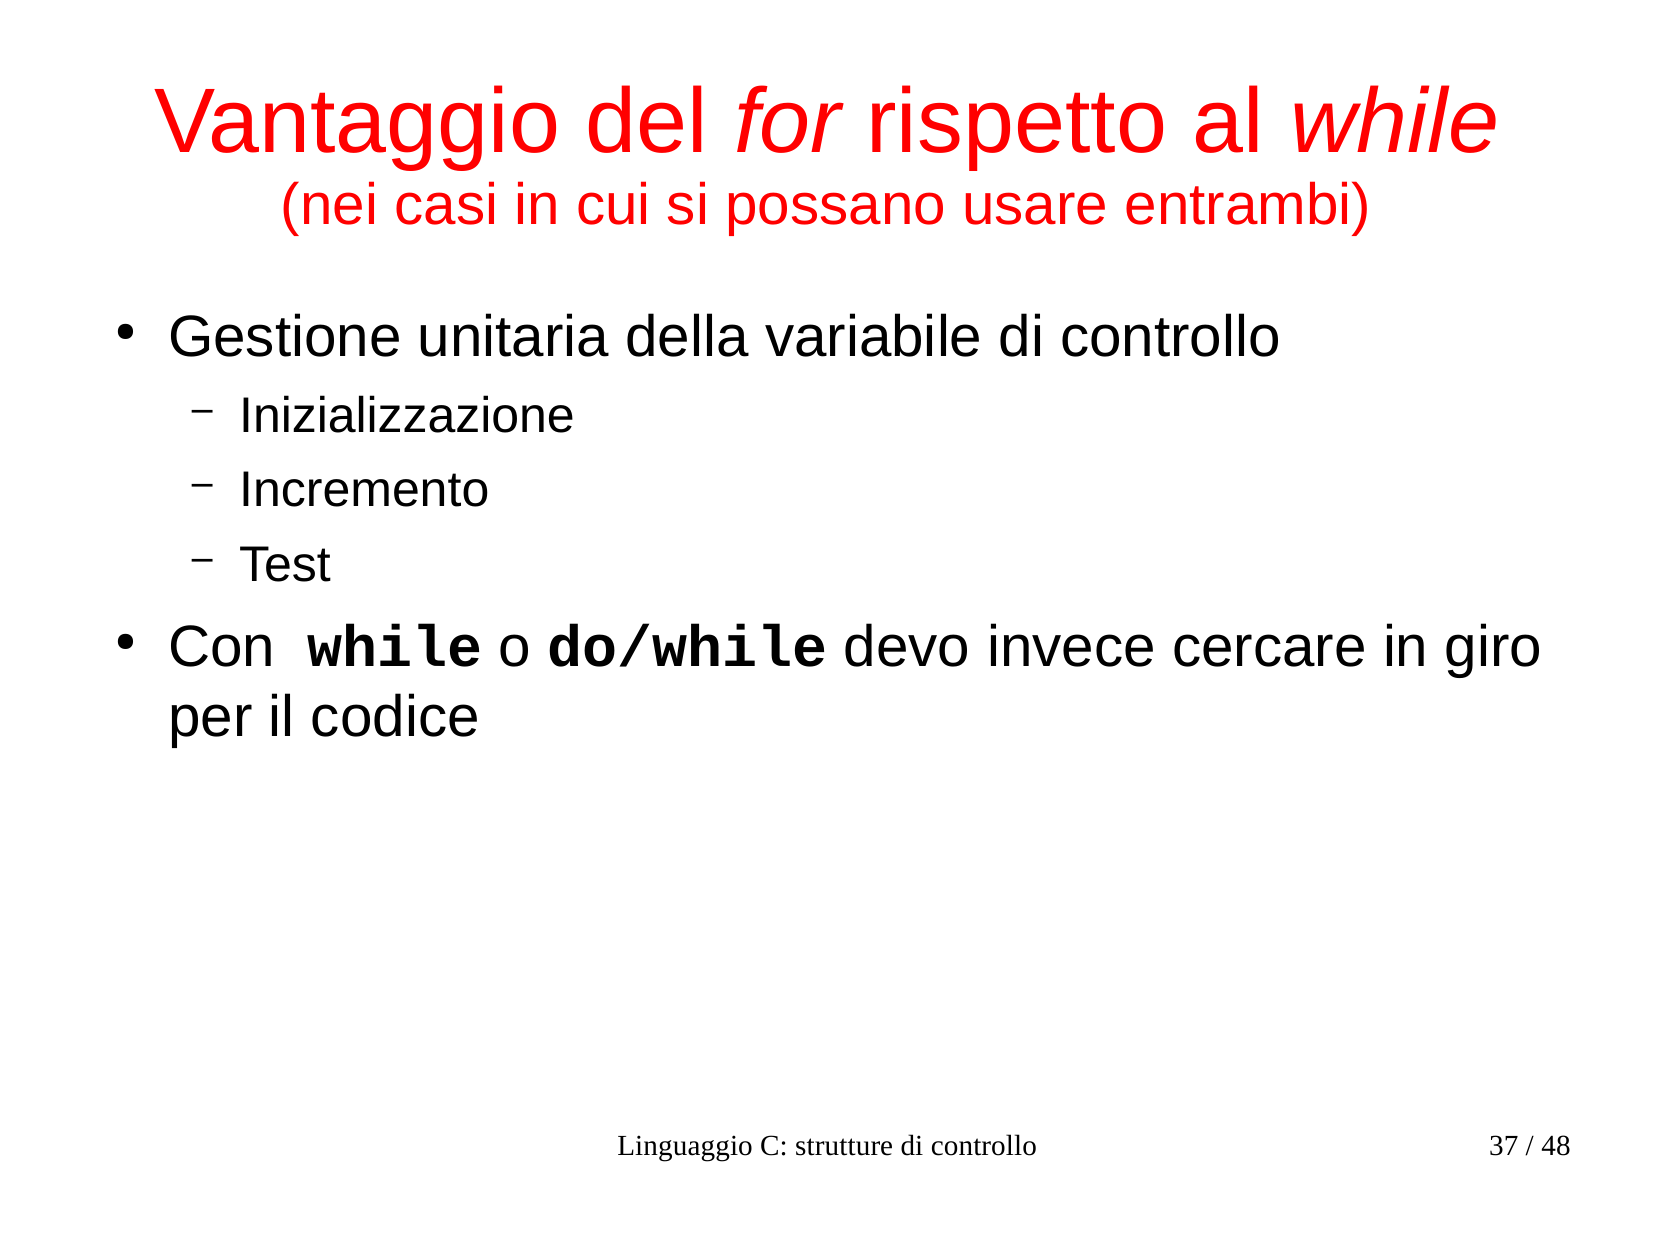

# Vantaggio del for rispetto al while (nei casi in cui si possano usare entrambi)
Gestione unitaria della variabile di controllo
Inizializzazione
Incremento
Test
Con while o do/while devo invece cercare in giro per il codice
Linguaggio C: strutture di controllo
37